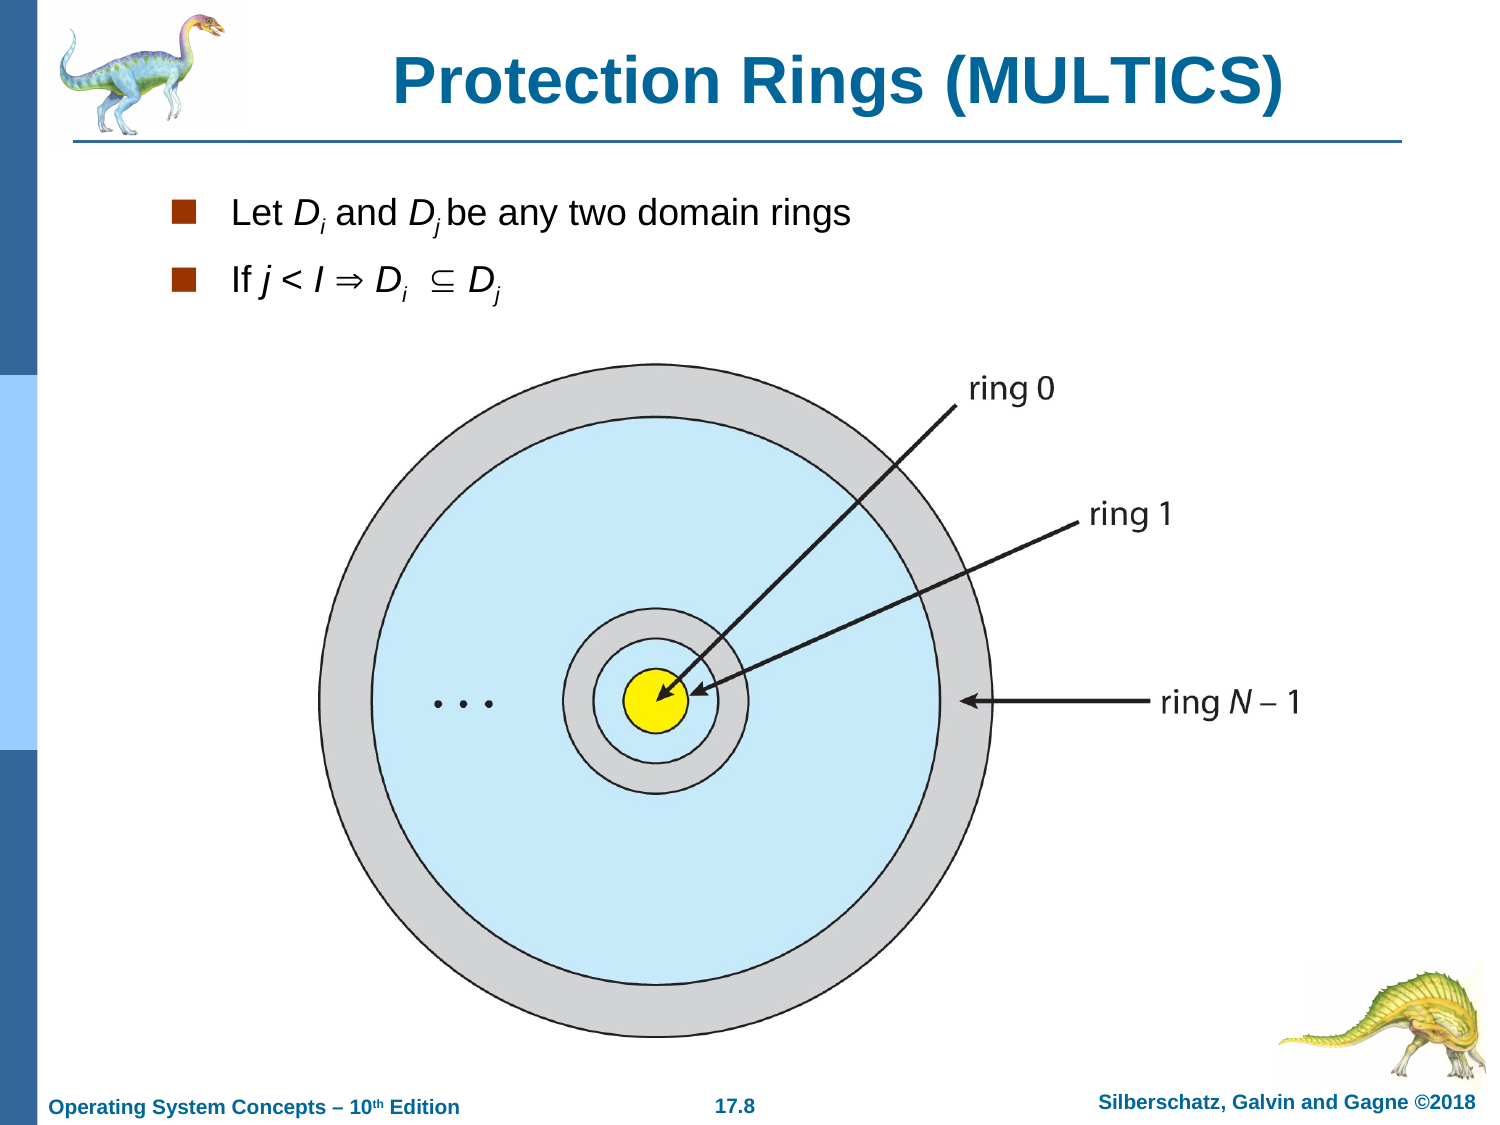

# Protection Rings (MULTICS)
Let Di and Dj be any two domain rings
If j < I  Di  Dj